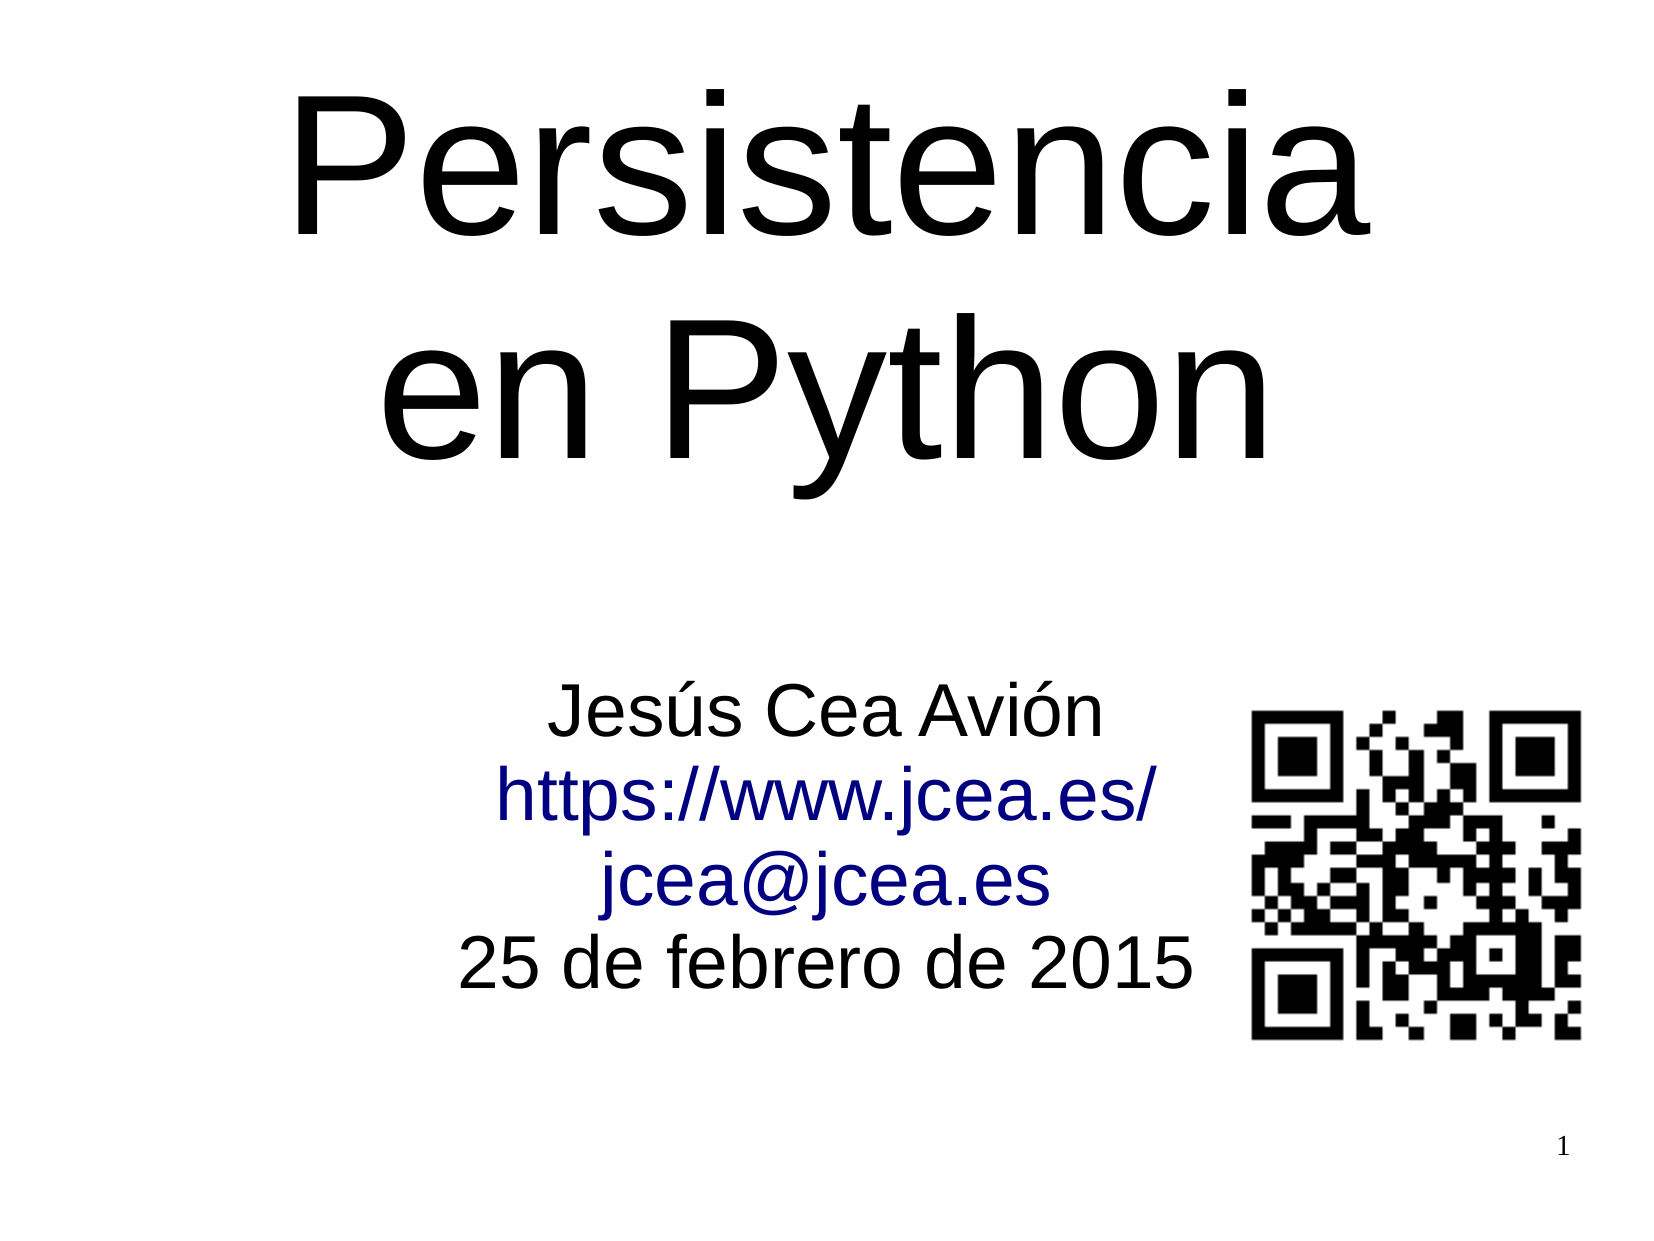

#
Persistencia
en Python
Jesús Cea Avión
https://www.jcea.es/
jcea@jcea.es
25 de febrero de 2015
1